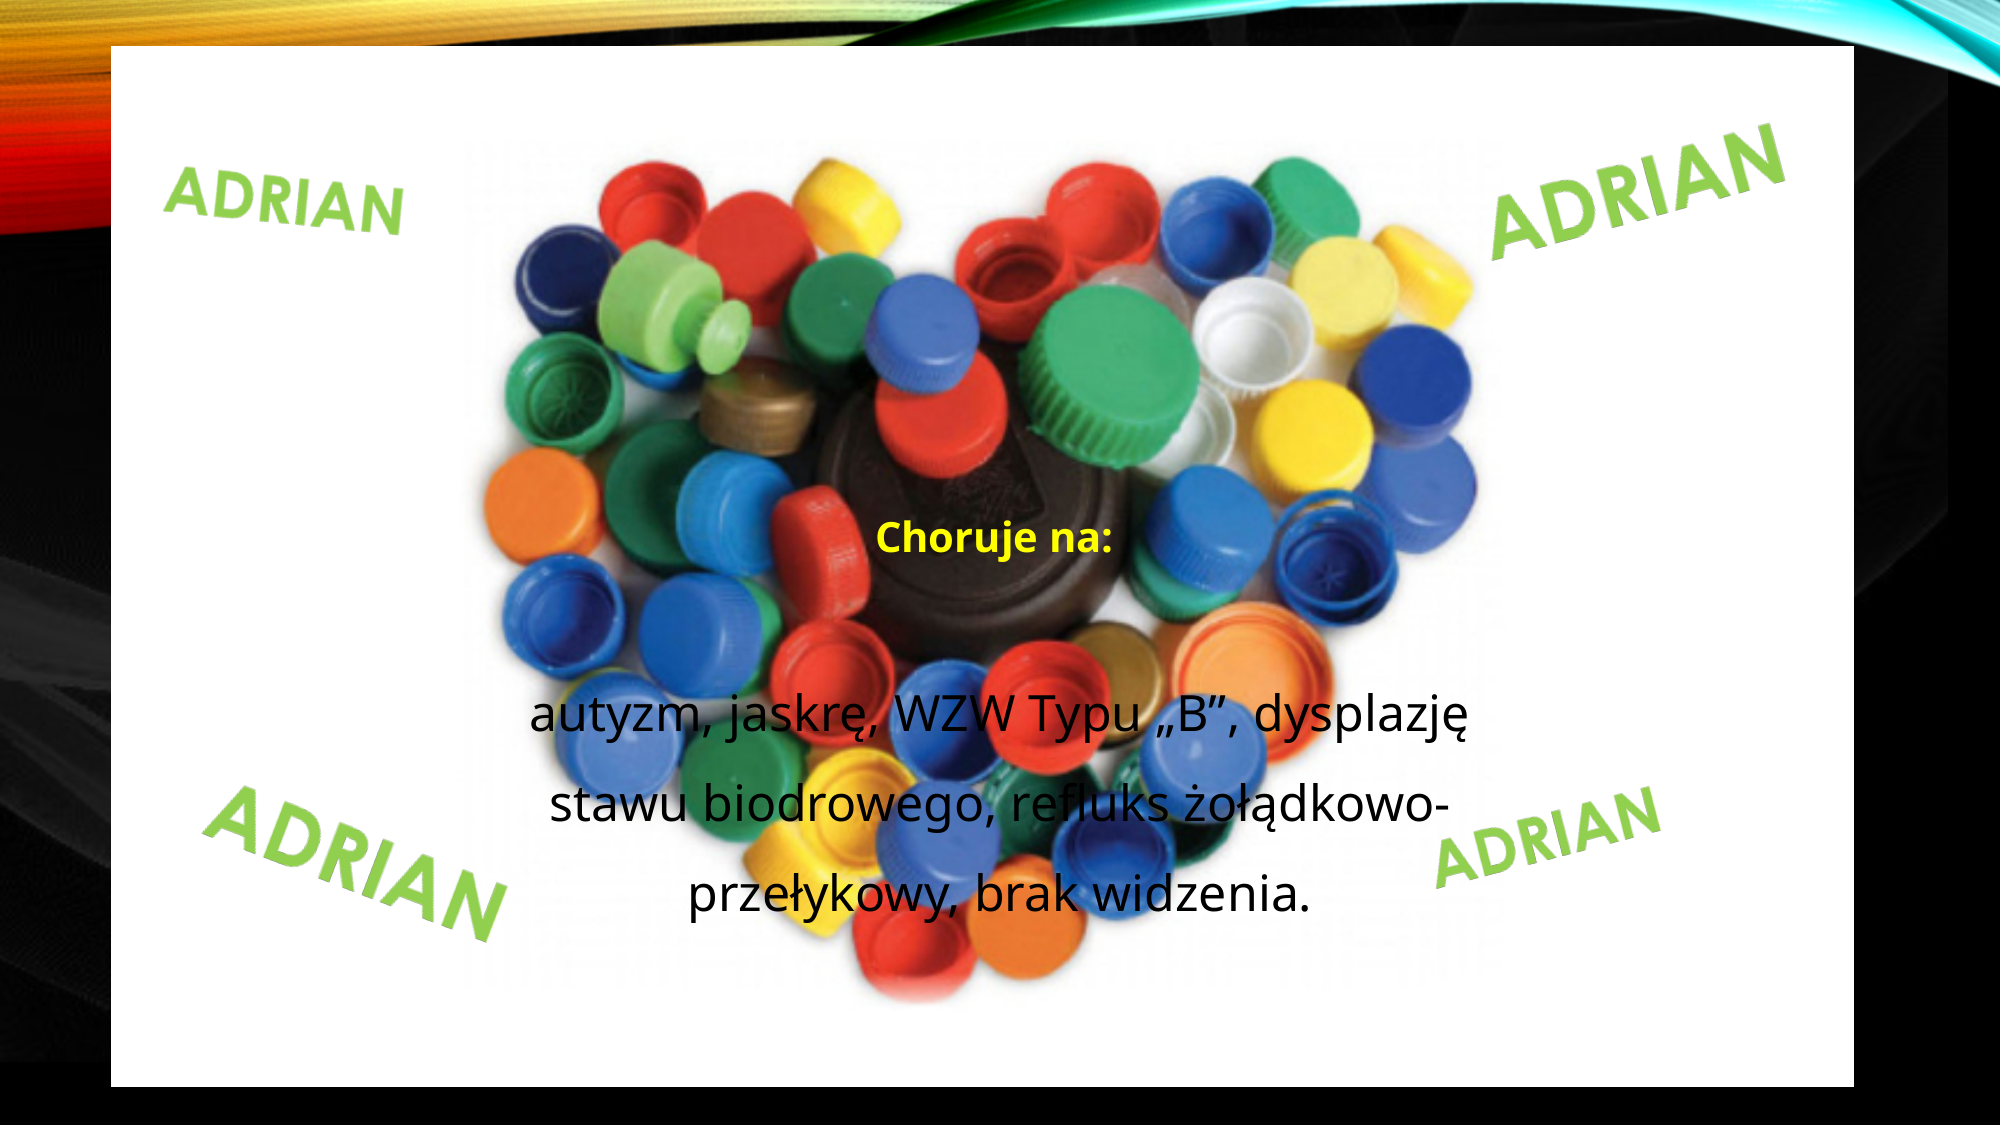

Choruje na:
autyzm, jaskrę, WZW Typu „B”, dysplazję stawu biodrowego, refluks żołądkowo- przełykowy, brak widzenia.